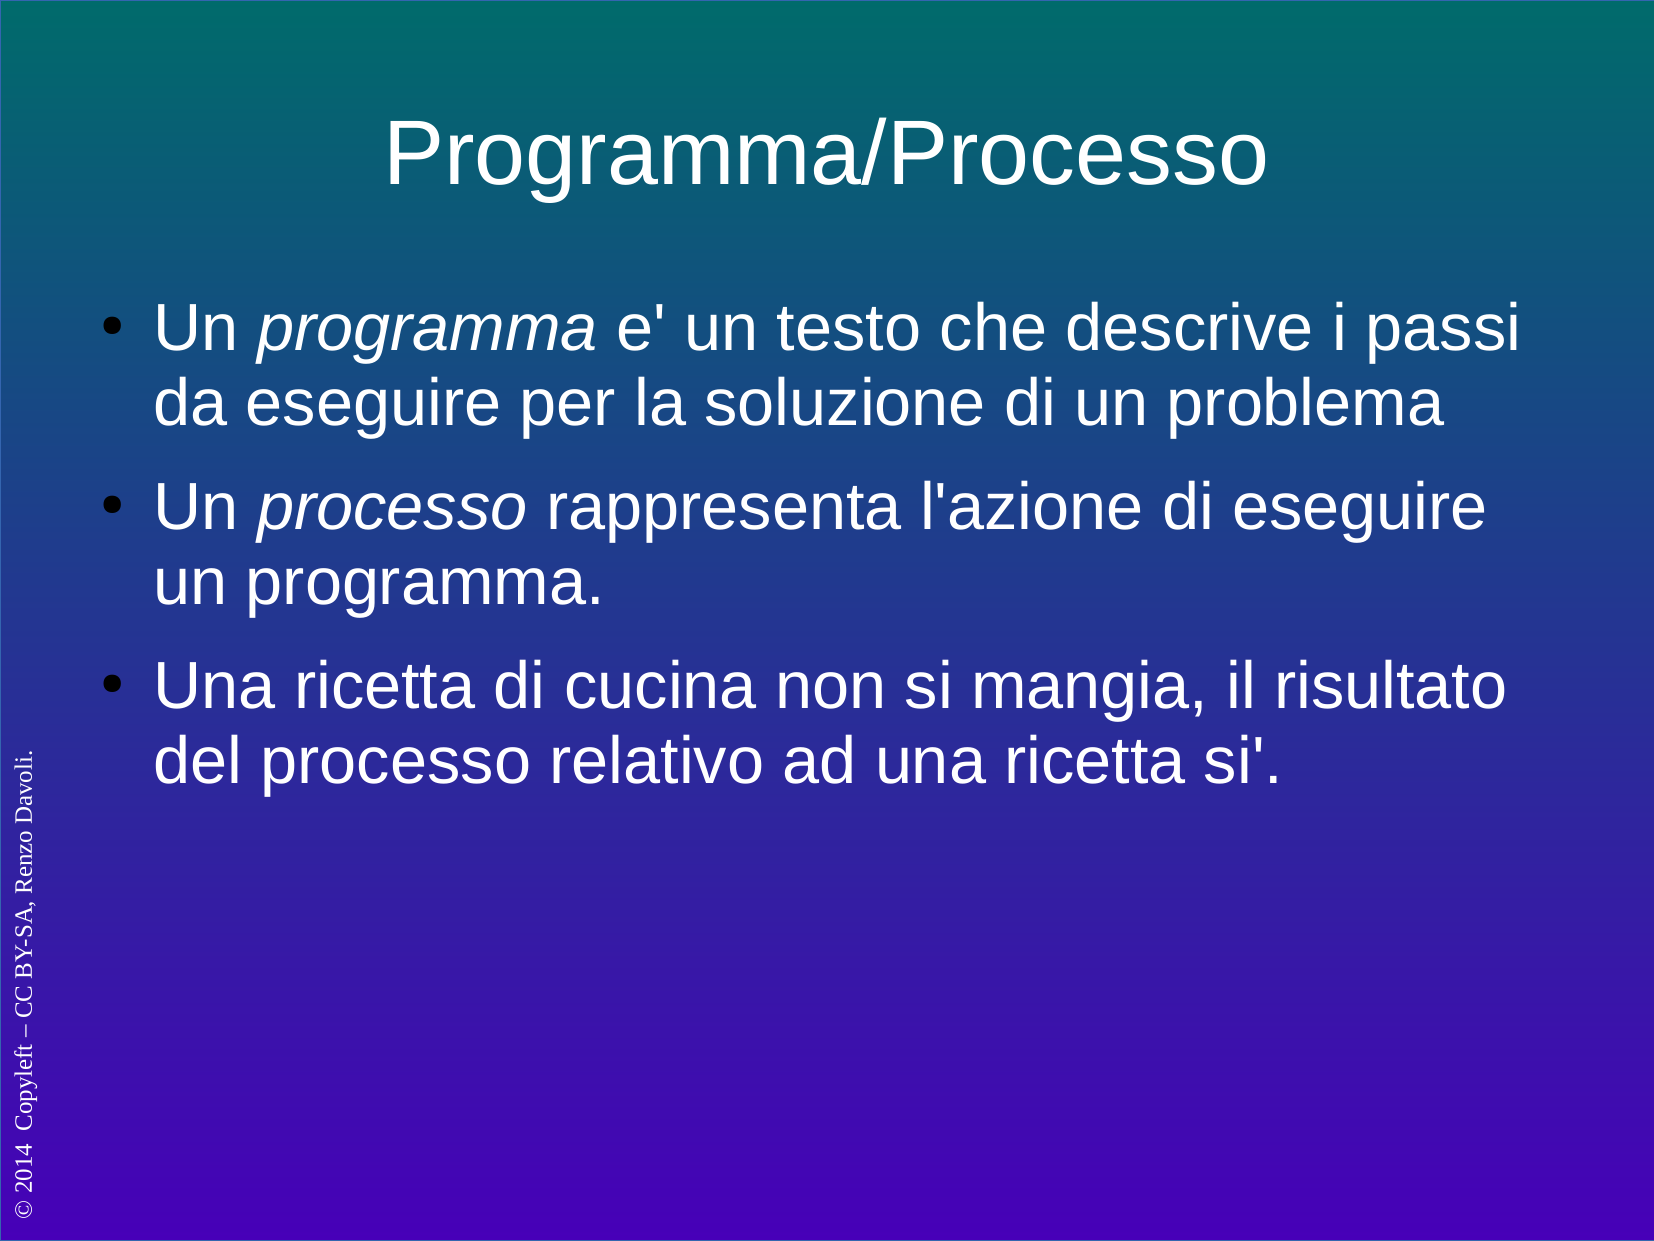

# Programma/Processo
Un programma e' un testo che descrive i passi da eseguire per la soluzione di un problema
Un processo rappresenta l'azione di eseguire un programma.
Una ricetta di cucina non si mangia, il risultato del processo relativo ad una ricetta si'.